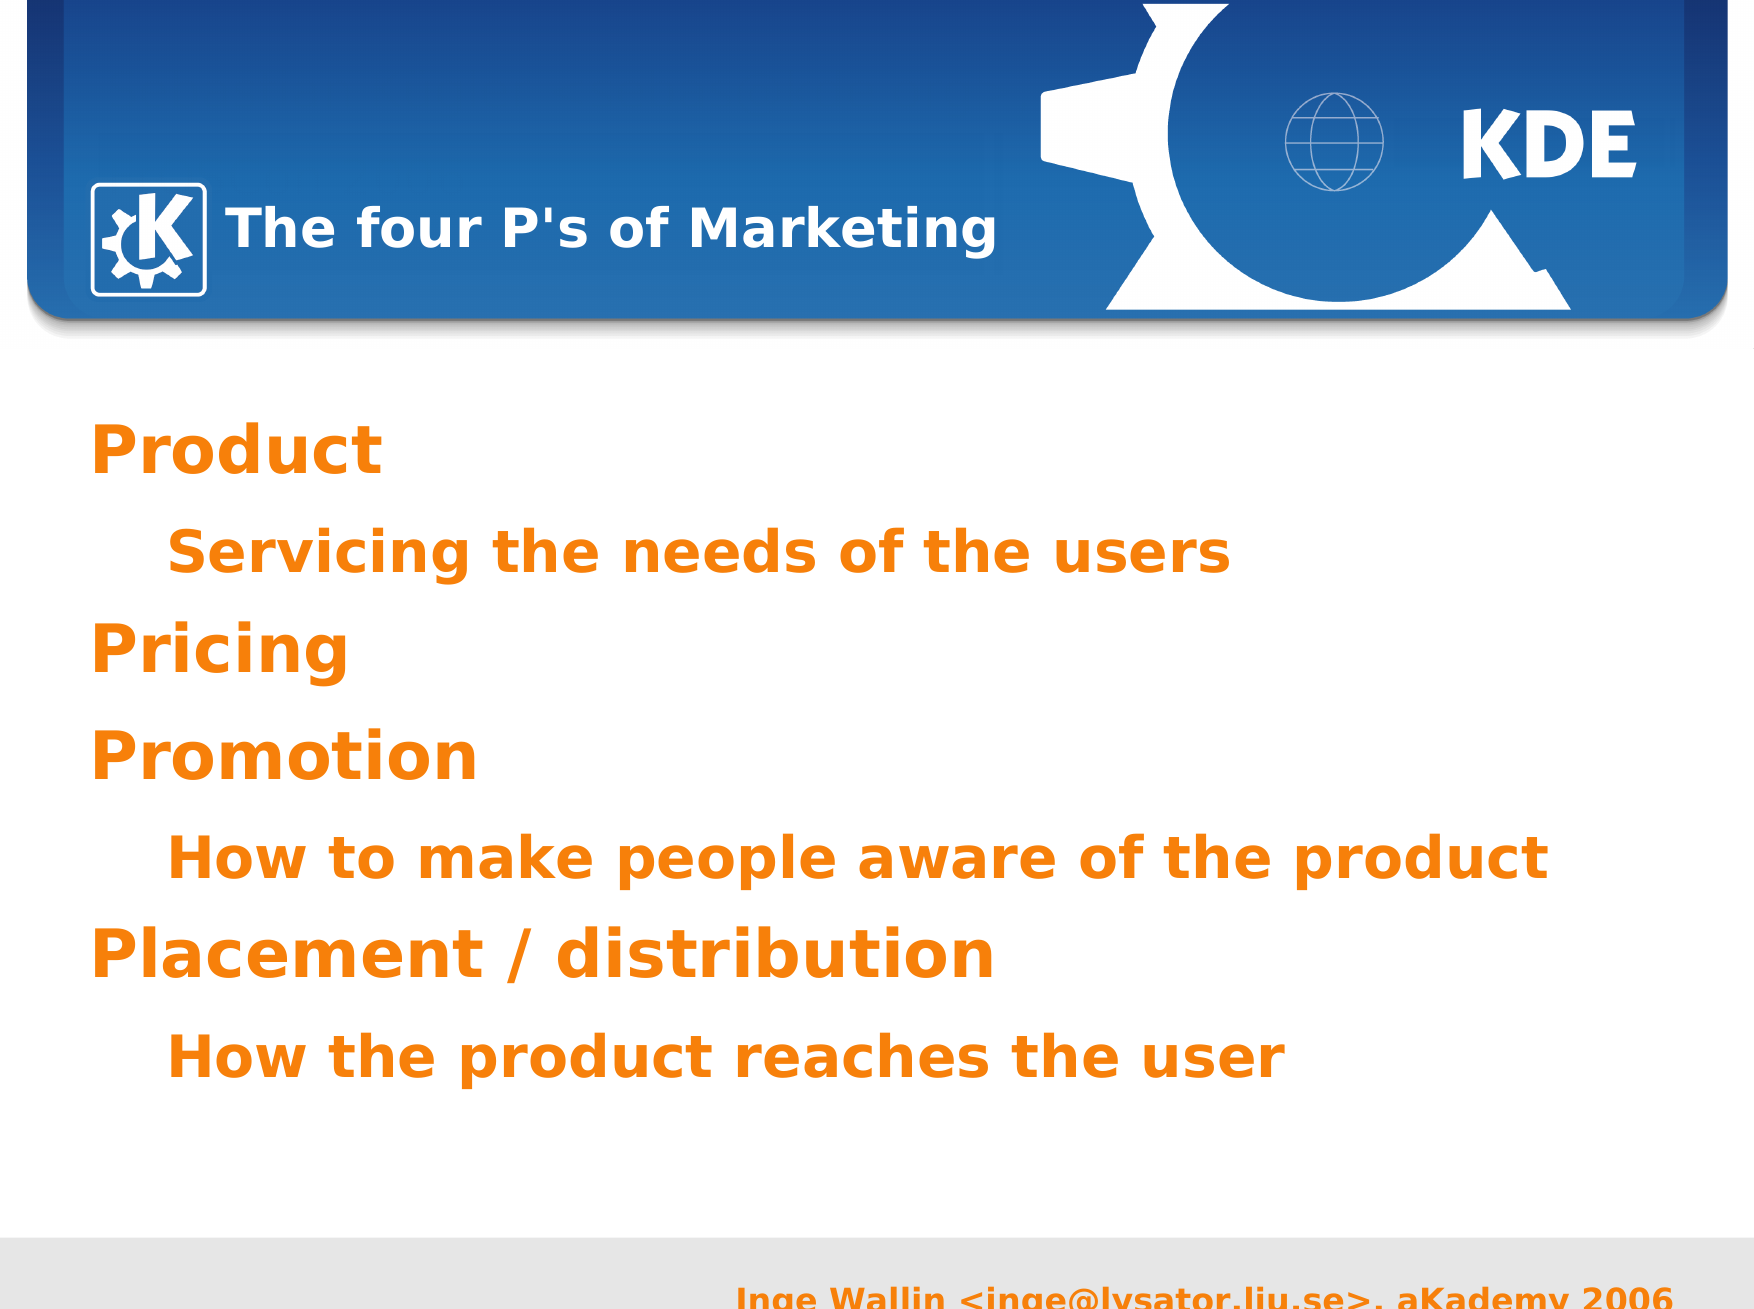

# The four P's of Marketing
Product
Servicing the needs of the users
Pricing
Promotion
How to make people aware of the product
Placement / distribution
How the product reaches the user